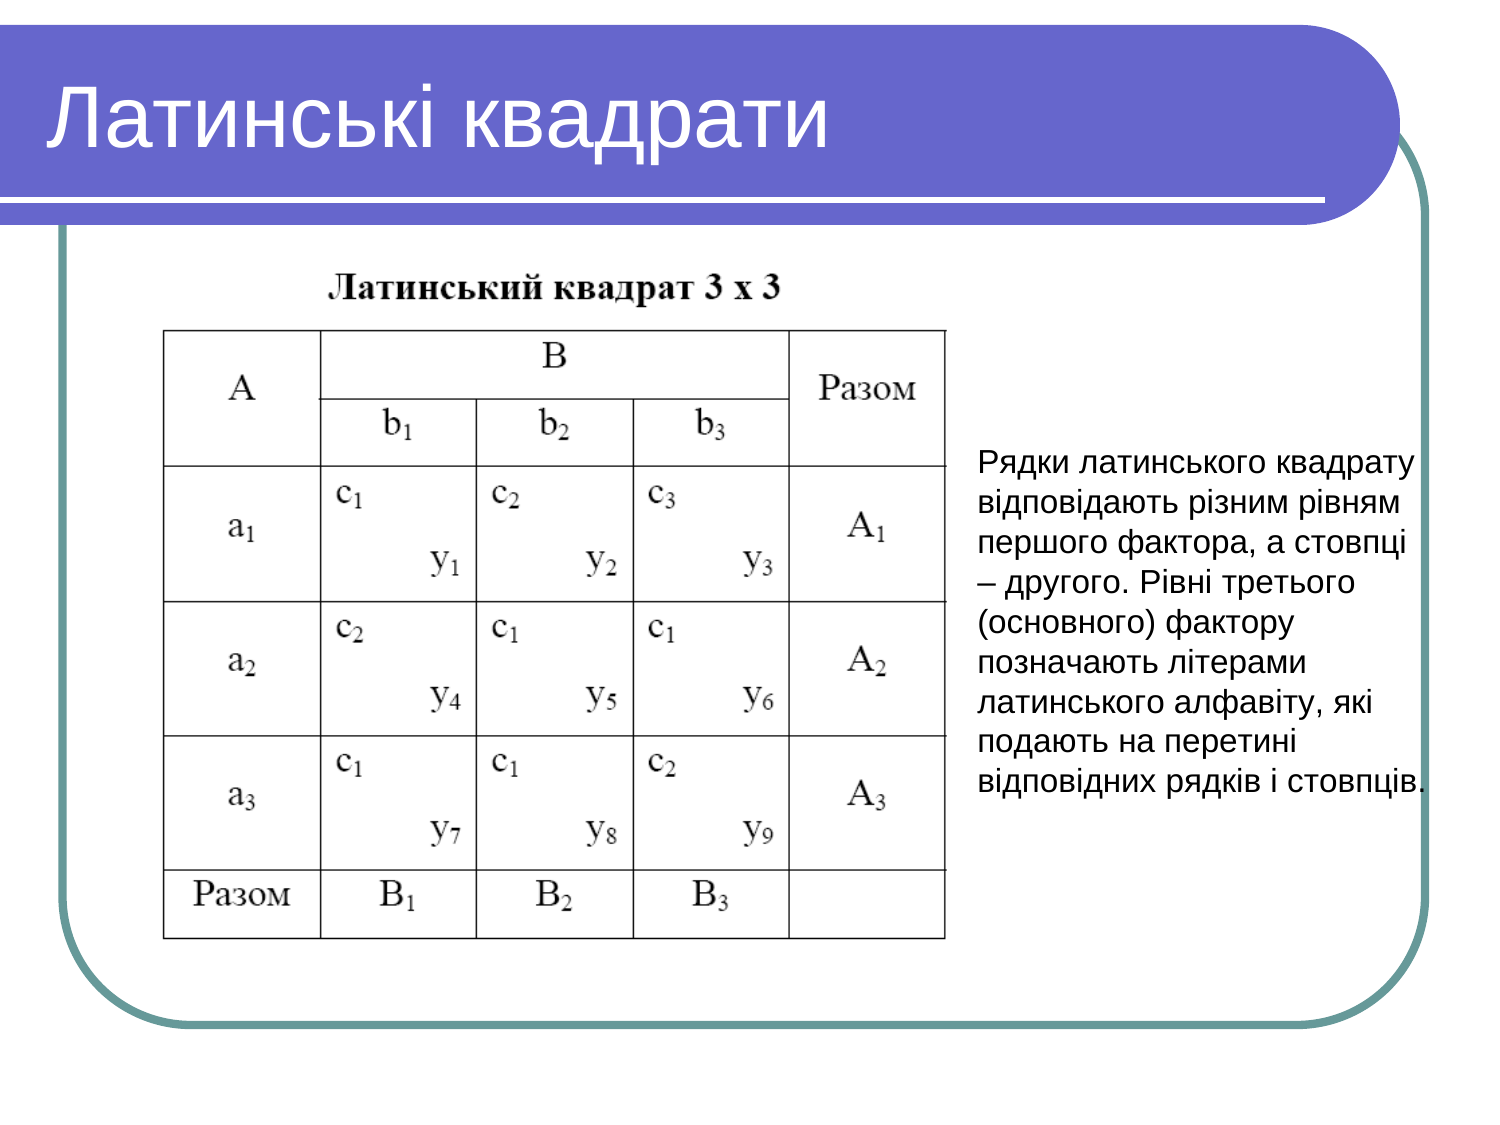

# Латинські квадрати
Рядки латинського квадрату відповідають різним рівням першого фактора, а стовпці – другого. Рівні третього (основного) фактору позначають літерами латинського алфавіту, які подають на перетині відповідних рядків і стовпців.